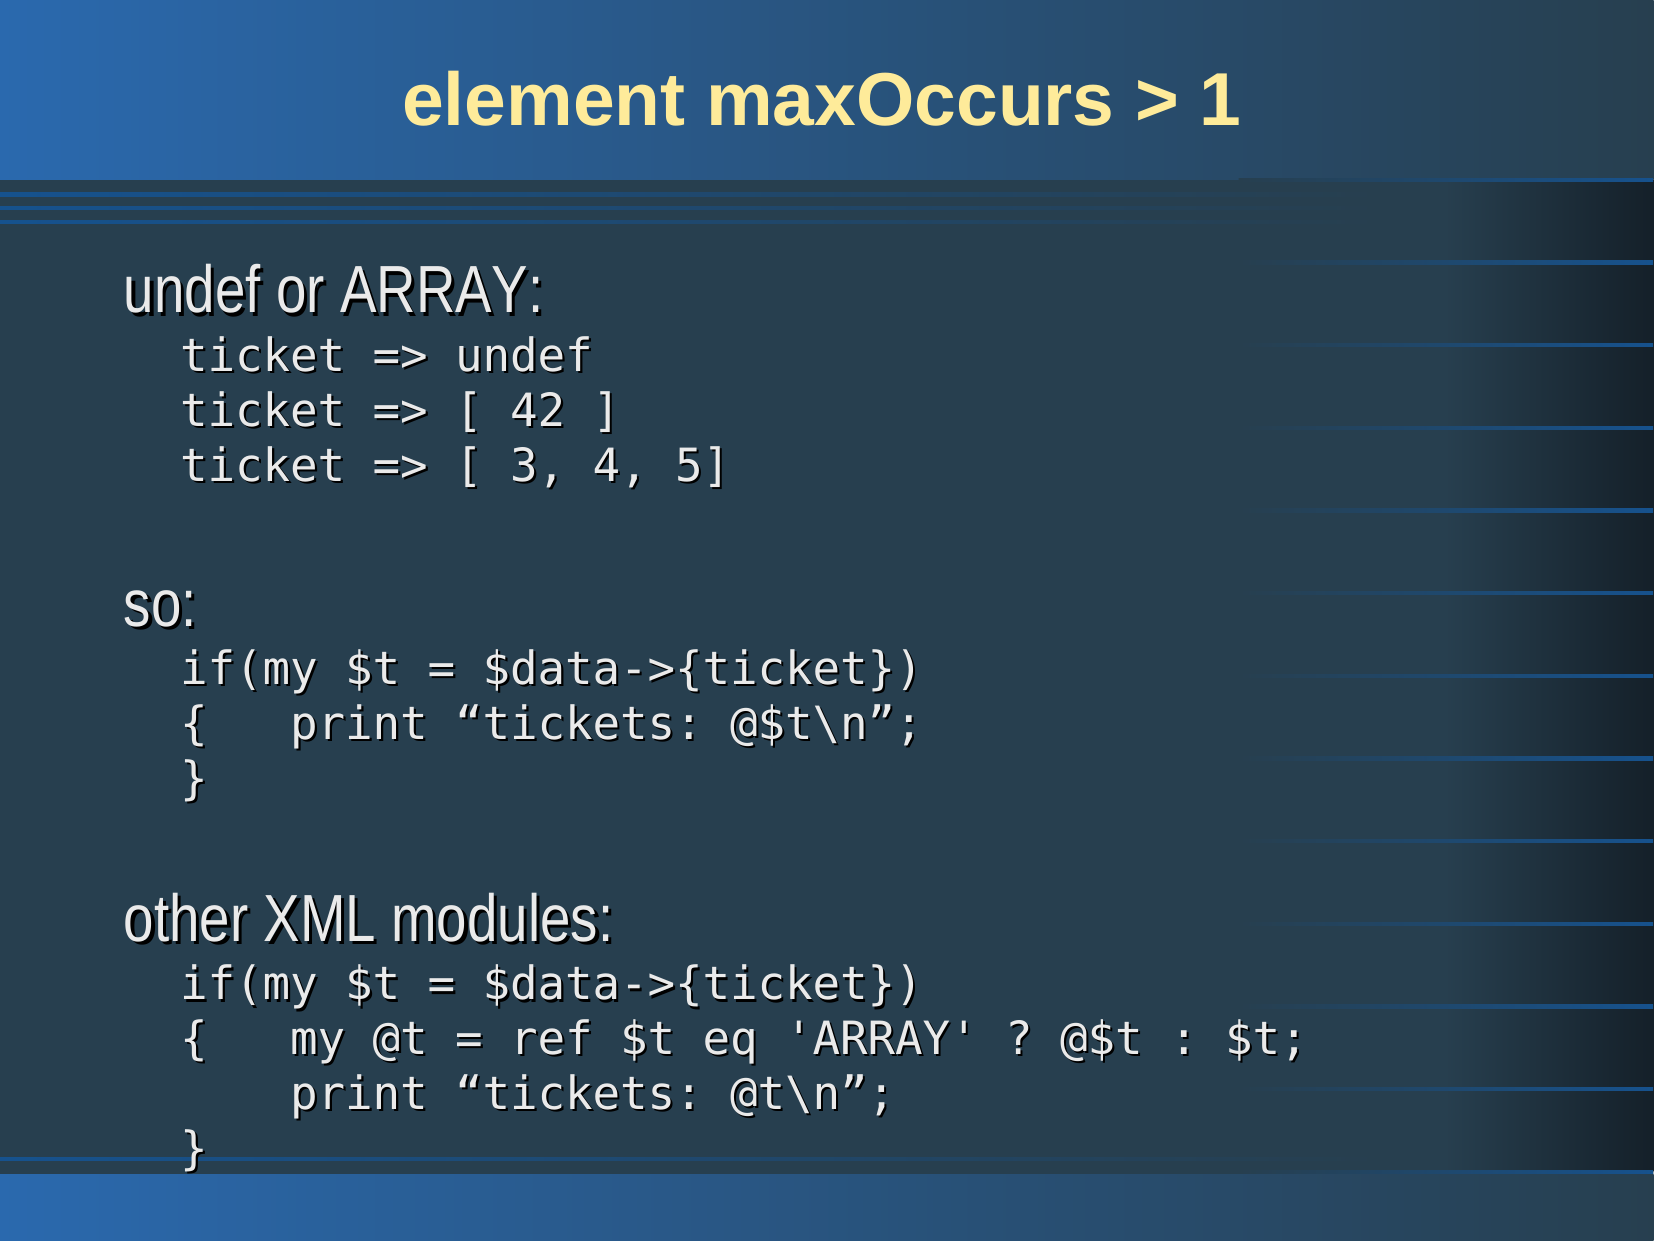

# element maxOccurs > 1
undef or ARRAY:
ticket => undef
ticket => [ 42 ]
ticket => [ 3, 4, 5]
so:
if(my $t = $data->{ticket})
{ print “tickets: @$t\n”;
}
other XML modules:
if(my $t = $data->{ticket})
{ my @t = ref $t eq 'ARRAY' ? @$t : $t;
 print “tickets: @t\n”;
}